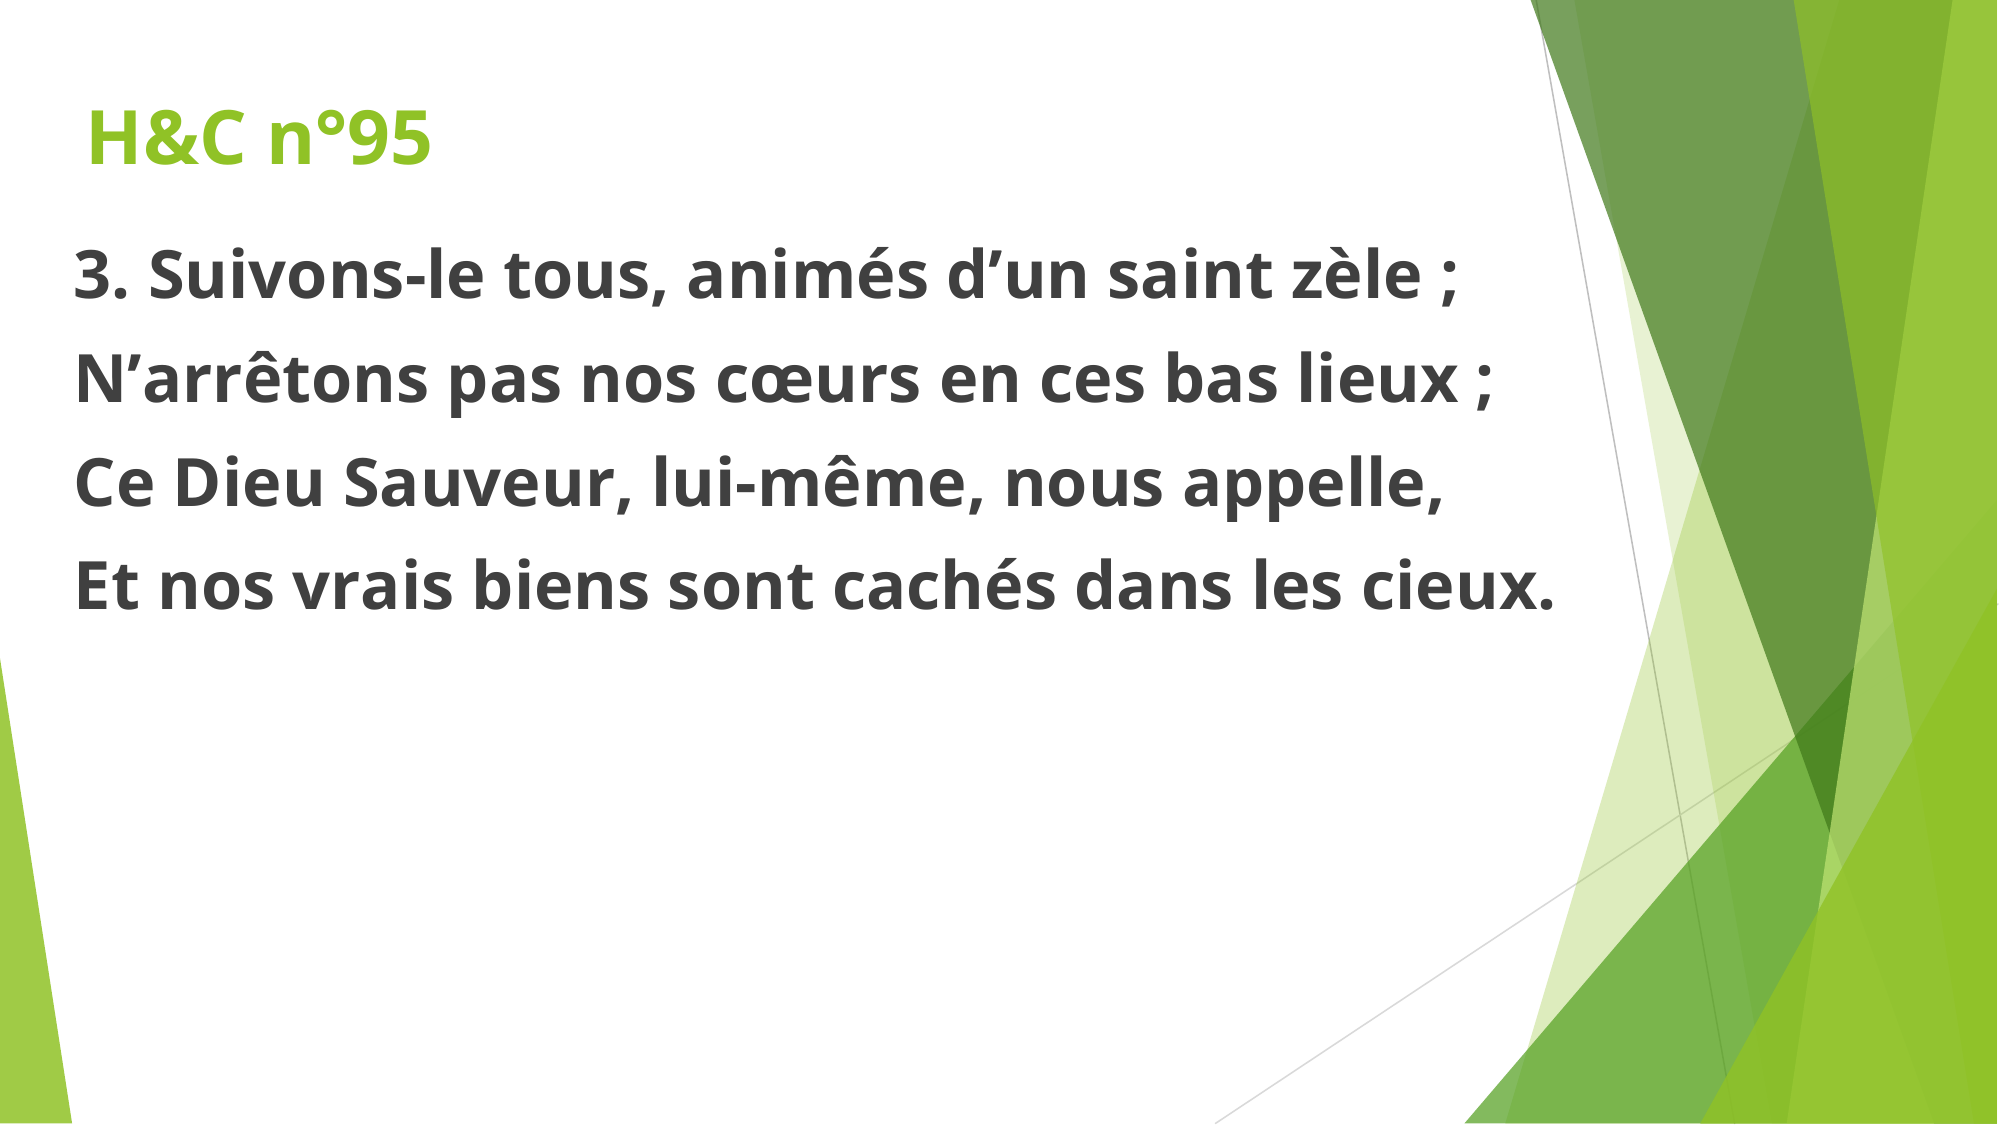

H&C n°95
3. Suivons-le tous, animés d’un saint zèle ;
N’arrêtons pas nos cœurs en ces bas lieux ;
Ce Dieu Sauveur, lui-même, nous appelle,
Et nos vrais biens sont cachés dans les cieux.